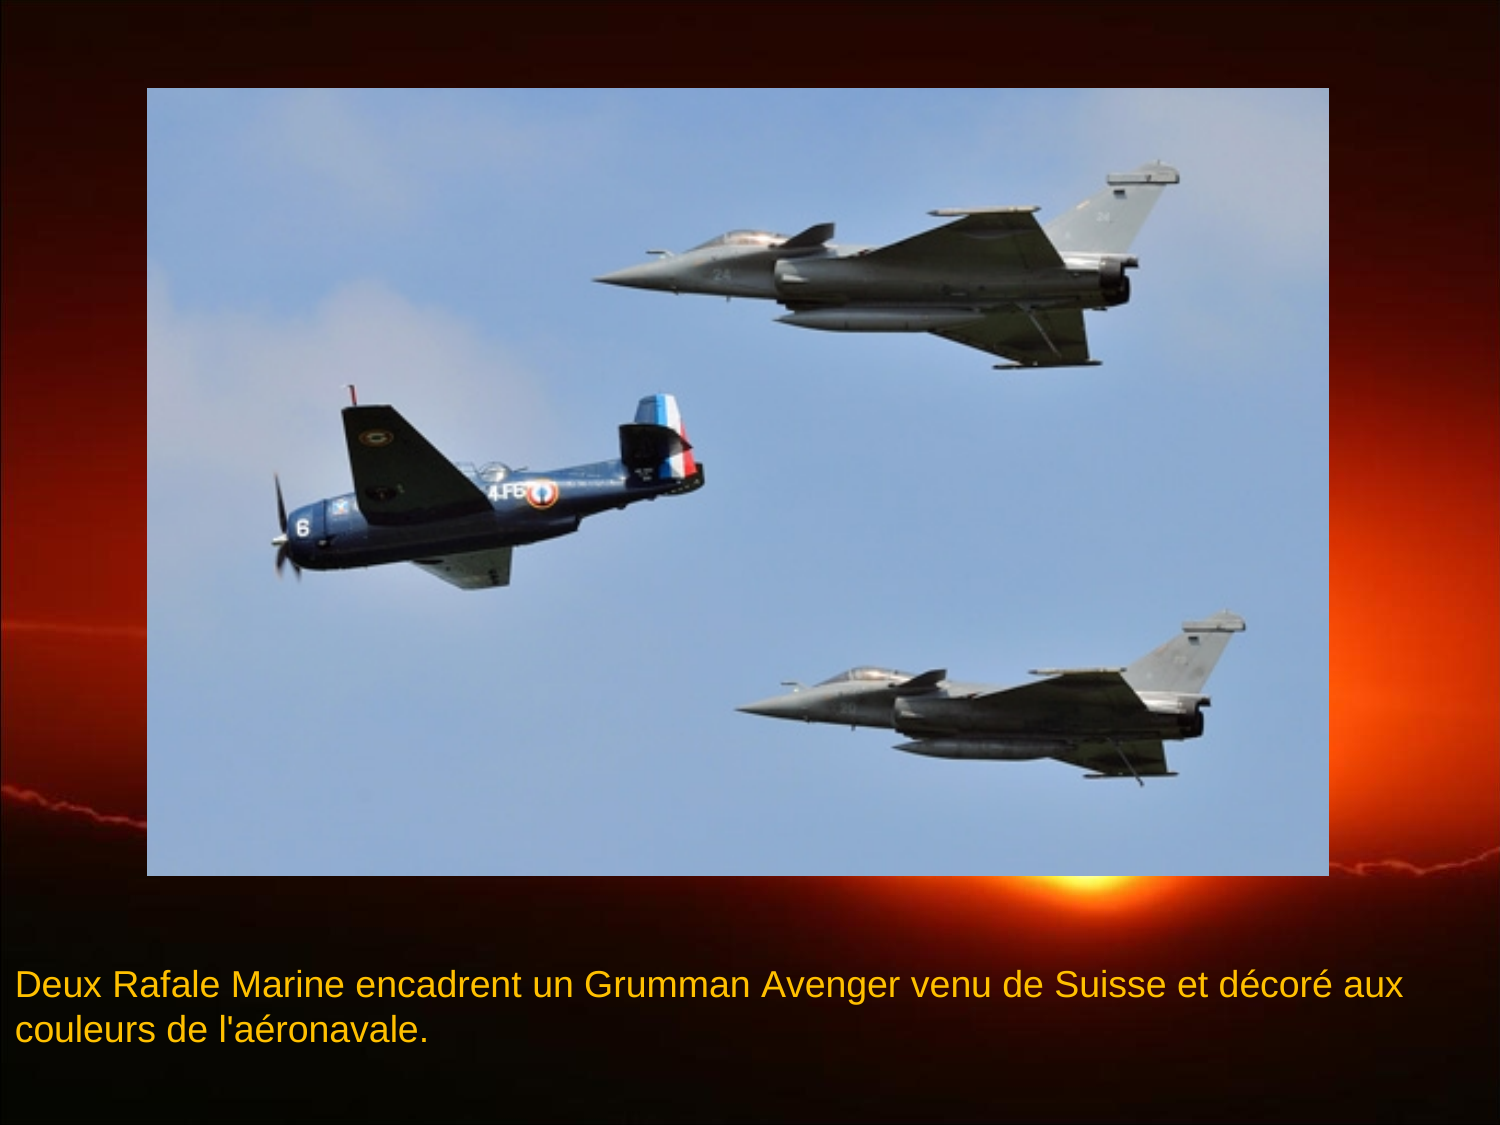

Deux Rafale Marine encadrent un Grumman Avenger venu de Suisse et décoré aux couleurs de l'aéronavale.